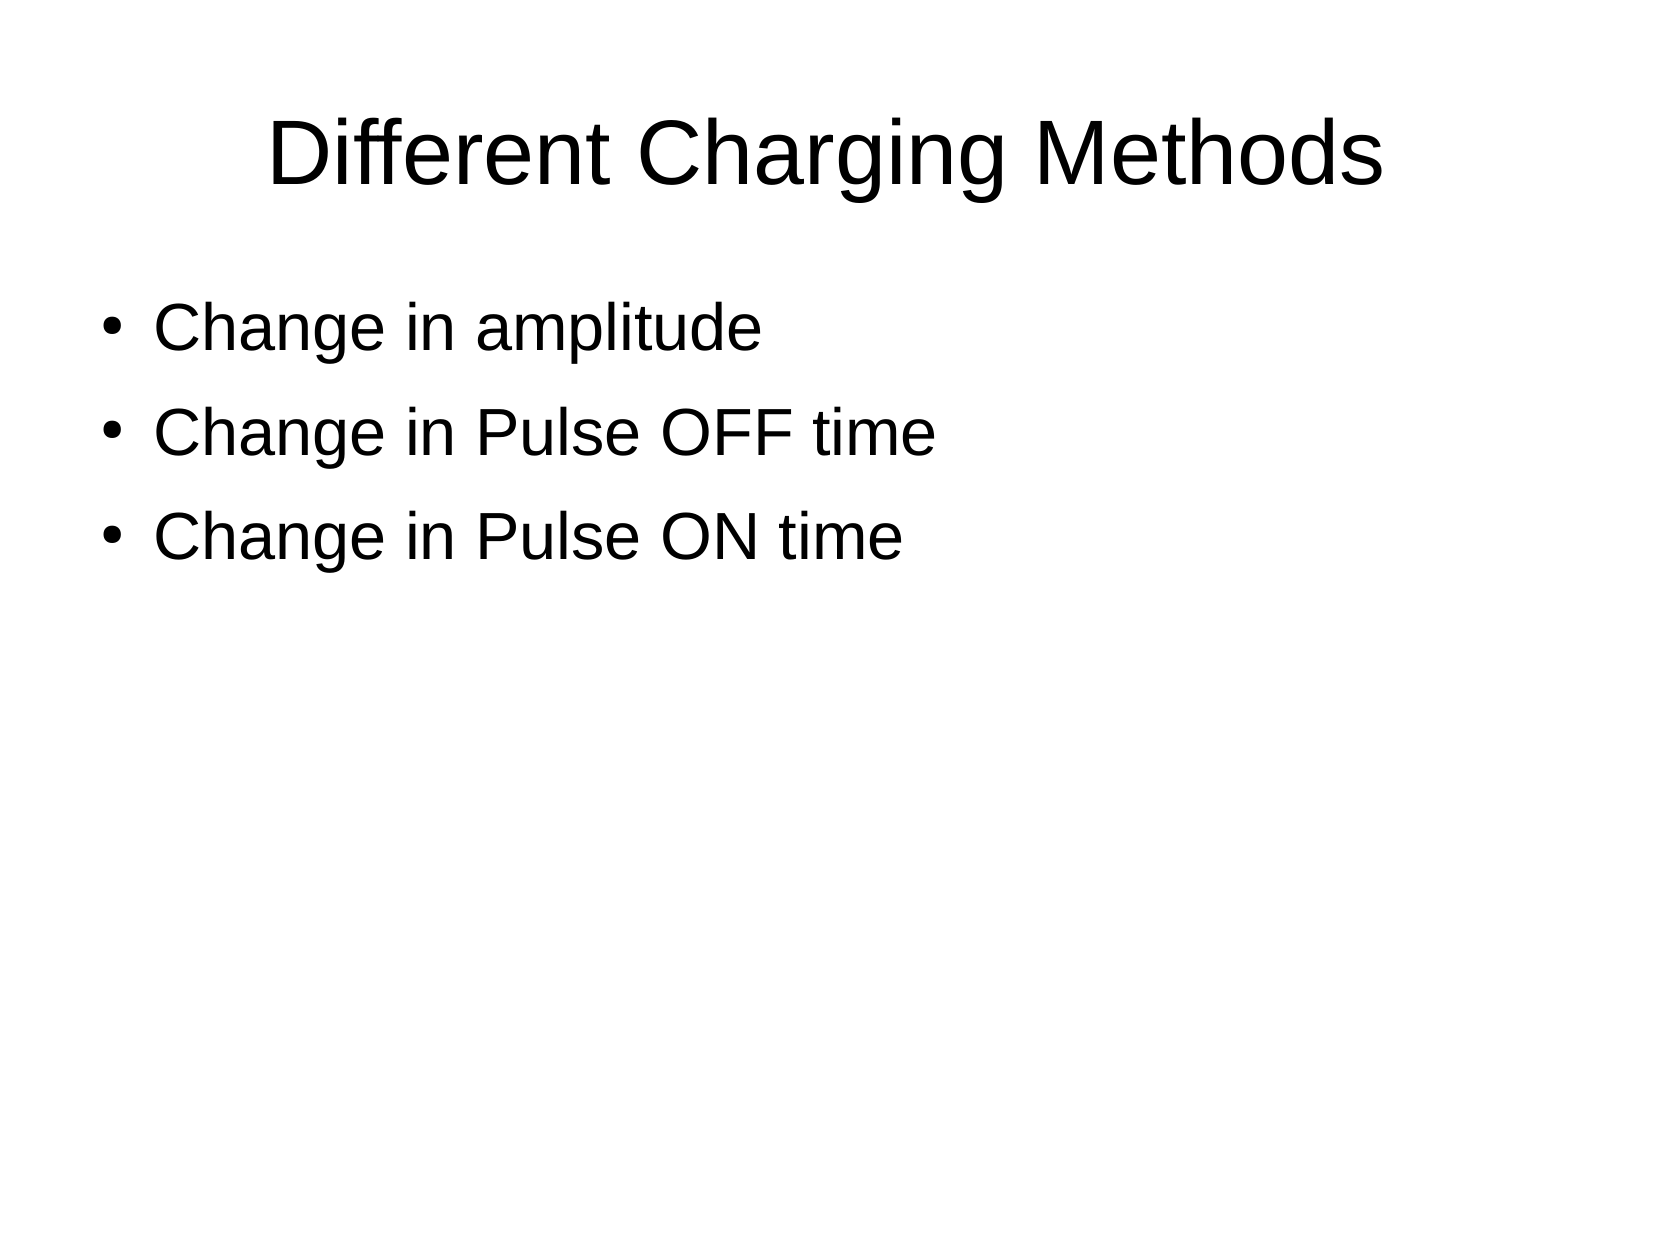

# Different Charging Methods
Change in amplitude
Change in Pulse OFF time
Change in Pulse ON time